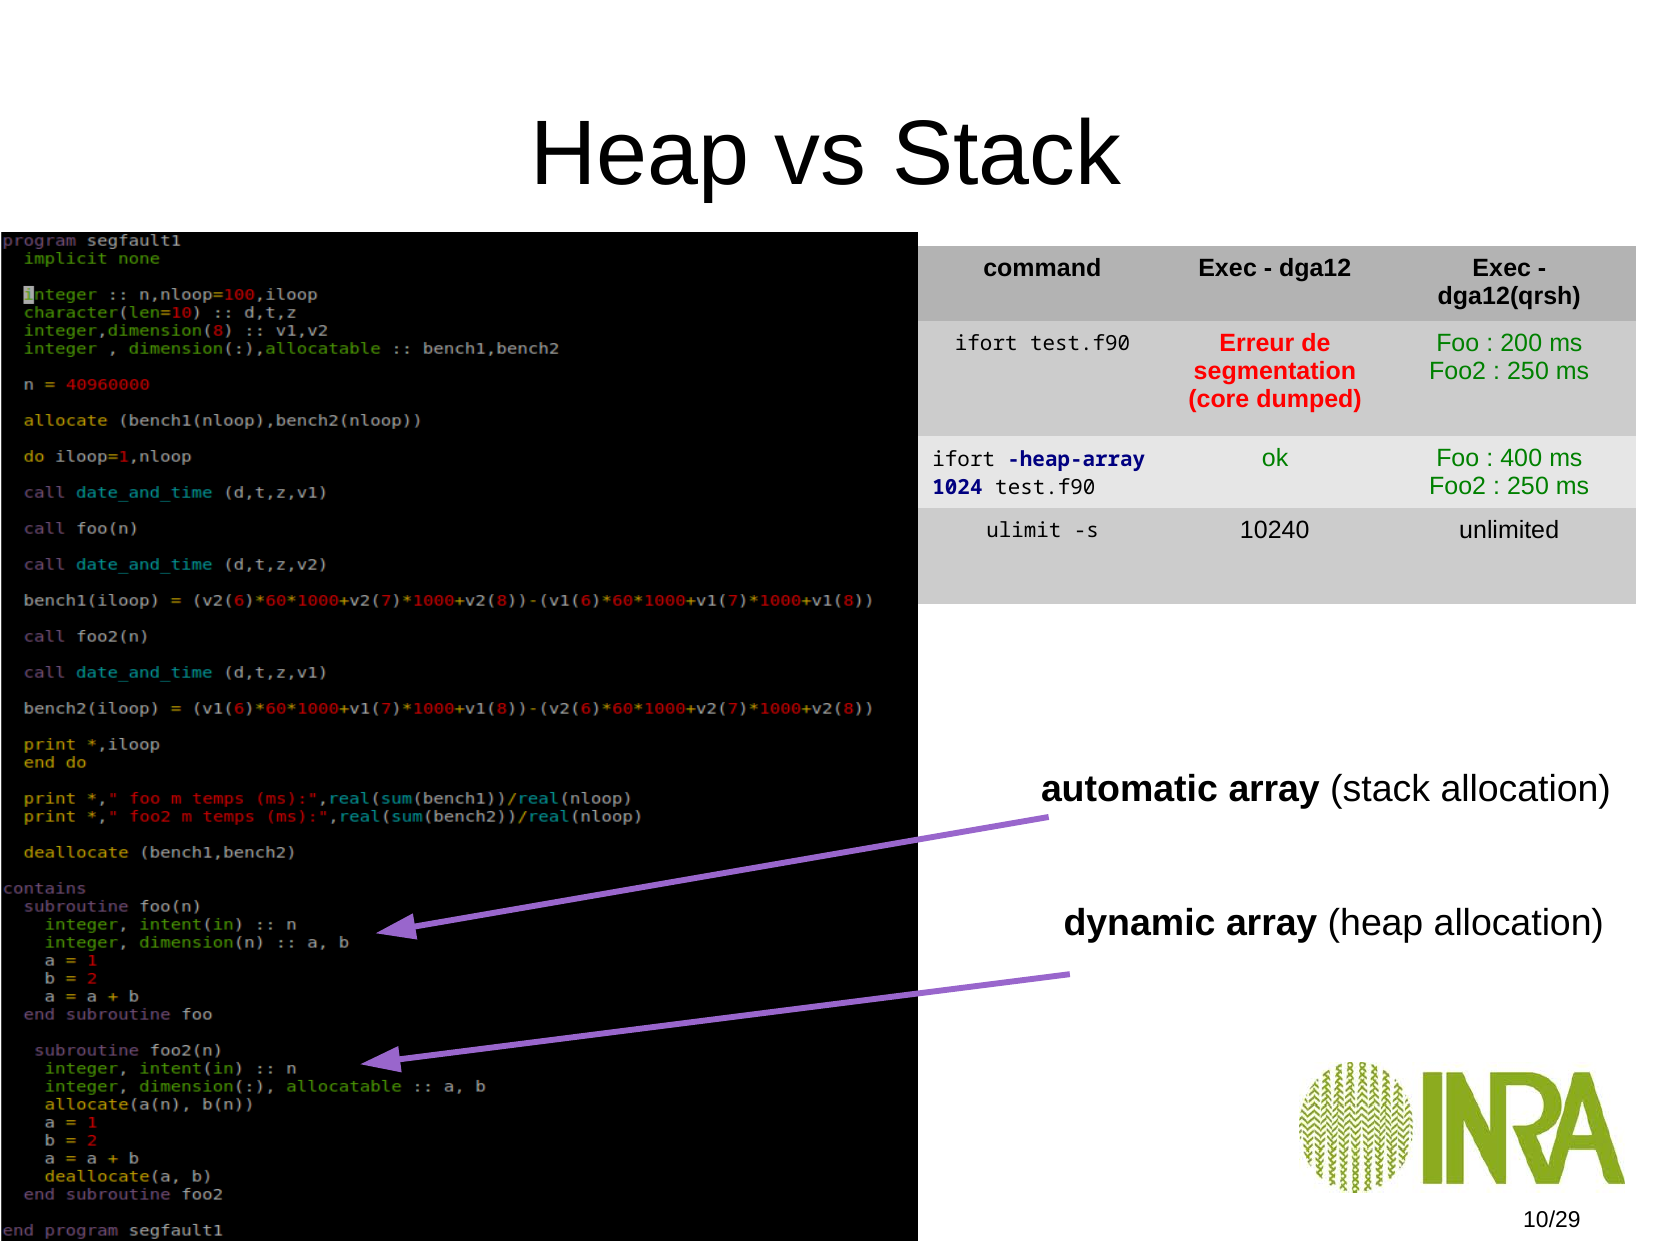

# Heap vs Stack
| command | Exec - dga12 | Exec - dga12(qrsh) |
| --- | --- | --- |
| ifort test.f90 | Erreur de segmentation (core dumped) | Foo : 200 ms Foo2 : 250 ms |
| ifort -heap-array 1024 test.f90 | ok | Foo : 400 ms Foo2 : 250 ms |
| ulimit -s | 10240 | unlimited |
automatic array (stack allocation)
dynamic array (heap allocation)